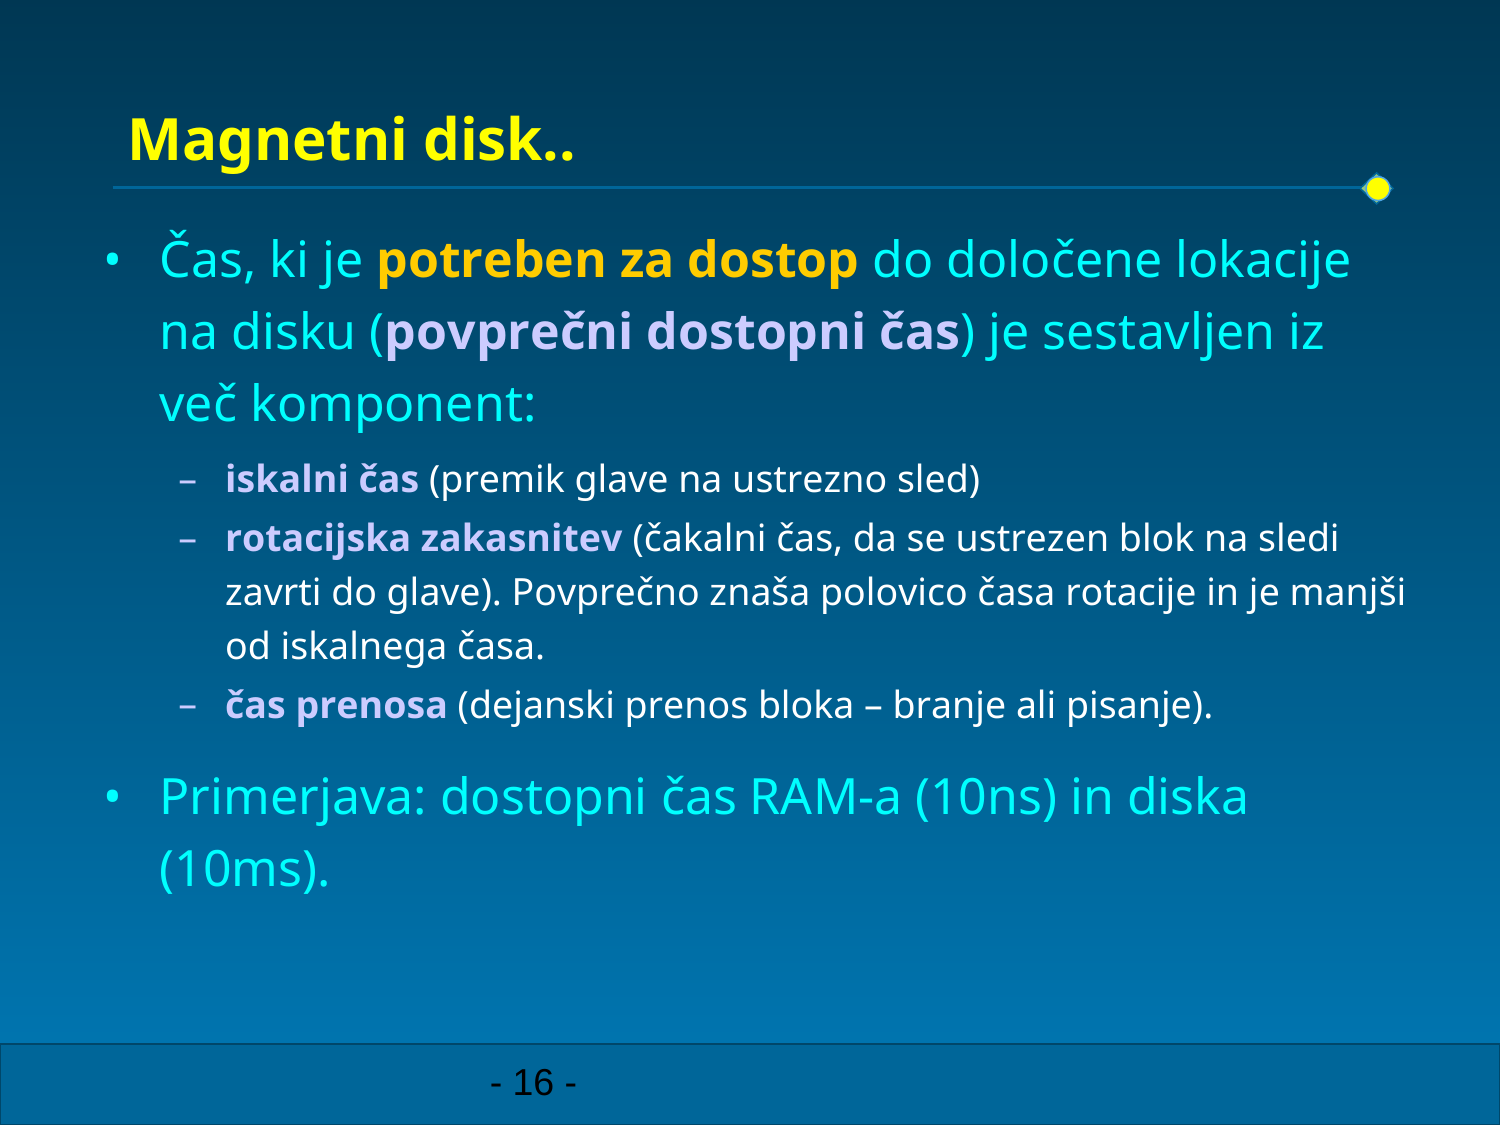

# Magnetni disk..
Čas, ki je potreben za dostop do določene lokacije na disku (povprečni dostopni čas) je sestavljen iz več komponent:
iskalni čas (premik glave na ustrezno sled)
rotacijska zakasnitev (čakalni čas, da se ustrezen blok na sledi zavrti do glave). Povprečno znaša polovico časa rotacije in je manjši od iskalnega časa.
čas prenosa (dejanski prenos bloka – branje ali pisanje).
Primerjava: dostopni čas RAM-a (10ns) in diska (10ms).